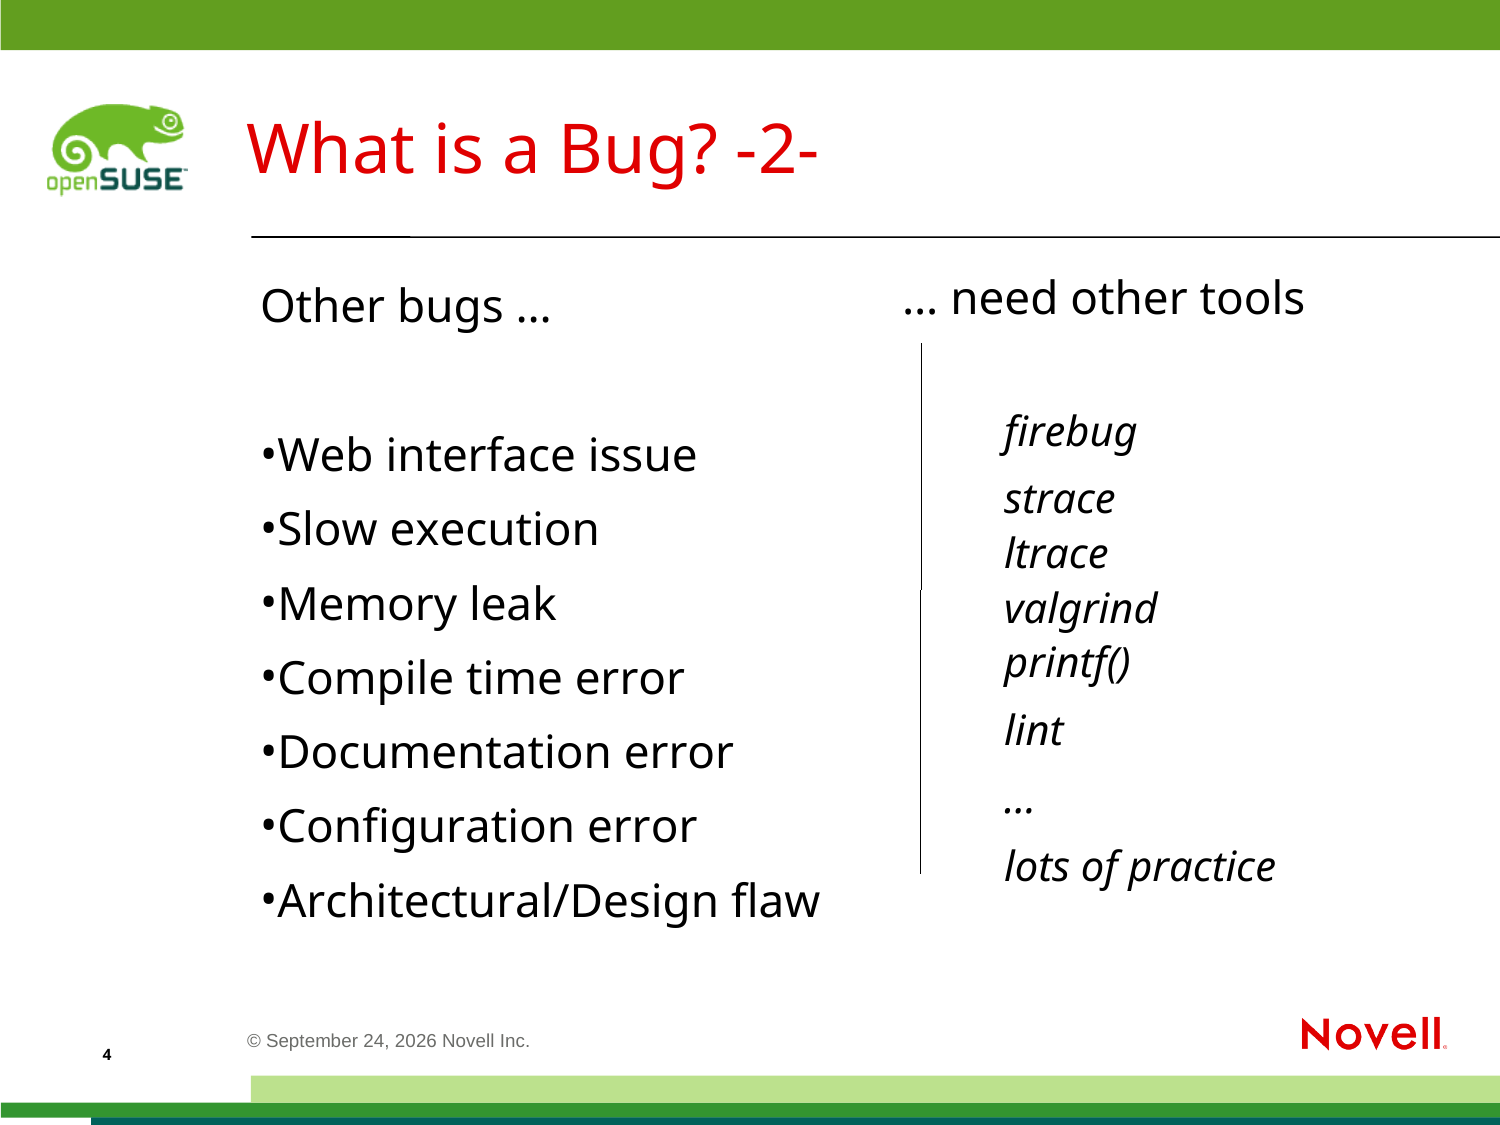

# What is a Bug? -2-
… need other tools
firebug
strace
ltrace
valgrind
printf()
lint
…
lots of practice
Other bugs …
Web interface issue
Slow execution
Memory leak
Compile time error
Documentation error
Configuration error
Architectural/Design flaw